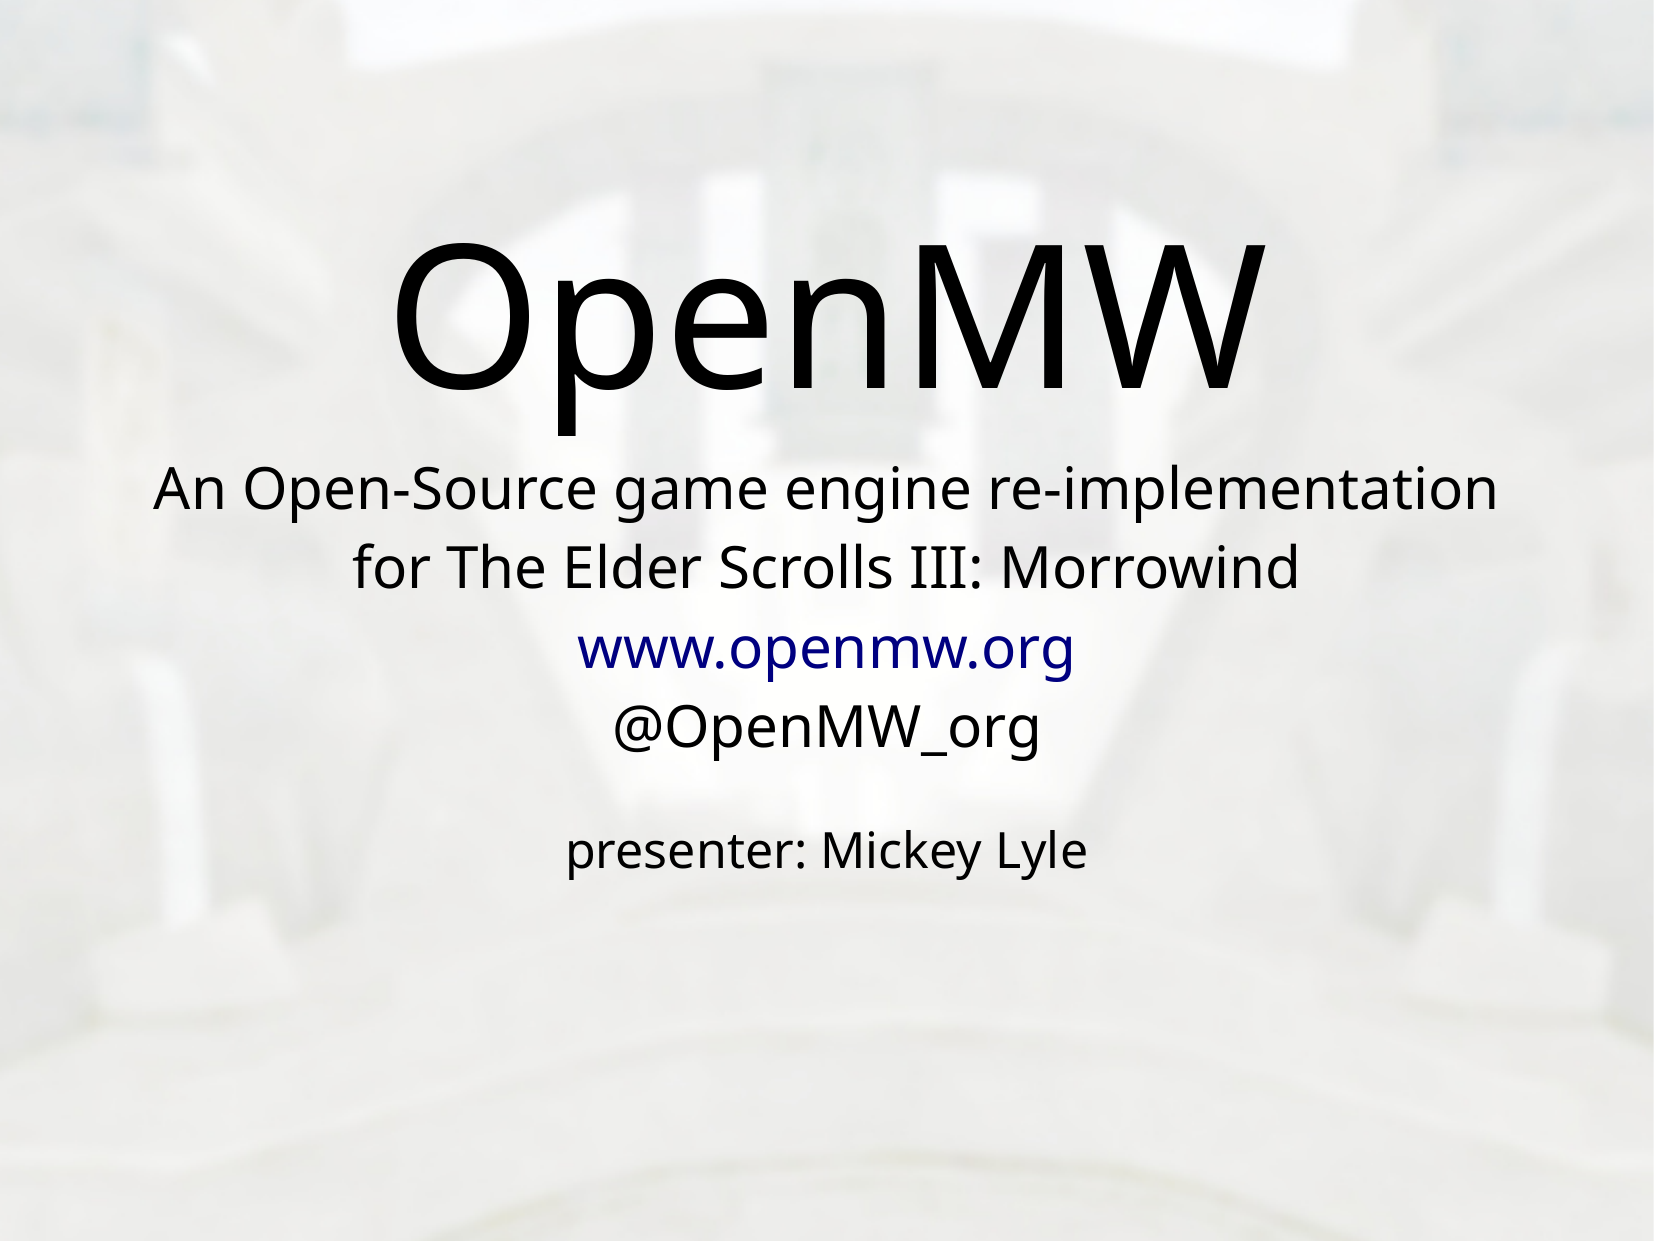

# OpenMW
An Open-Source game engine re-implementation
for The Elder Scrolls III: Morrowind
www.openmw.org
@OpenMW_org
presenter: Mickey Lyle